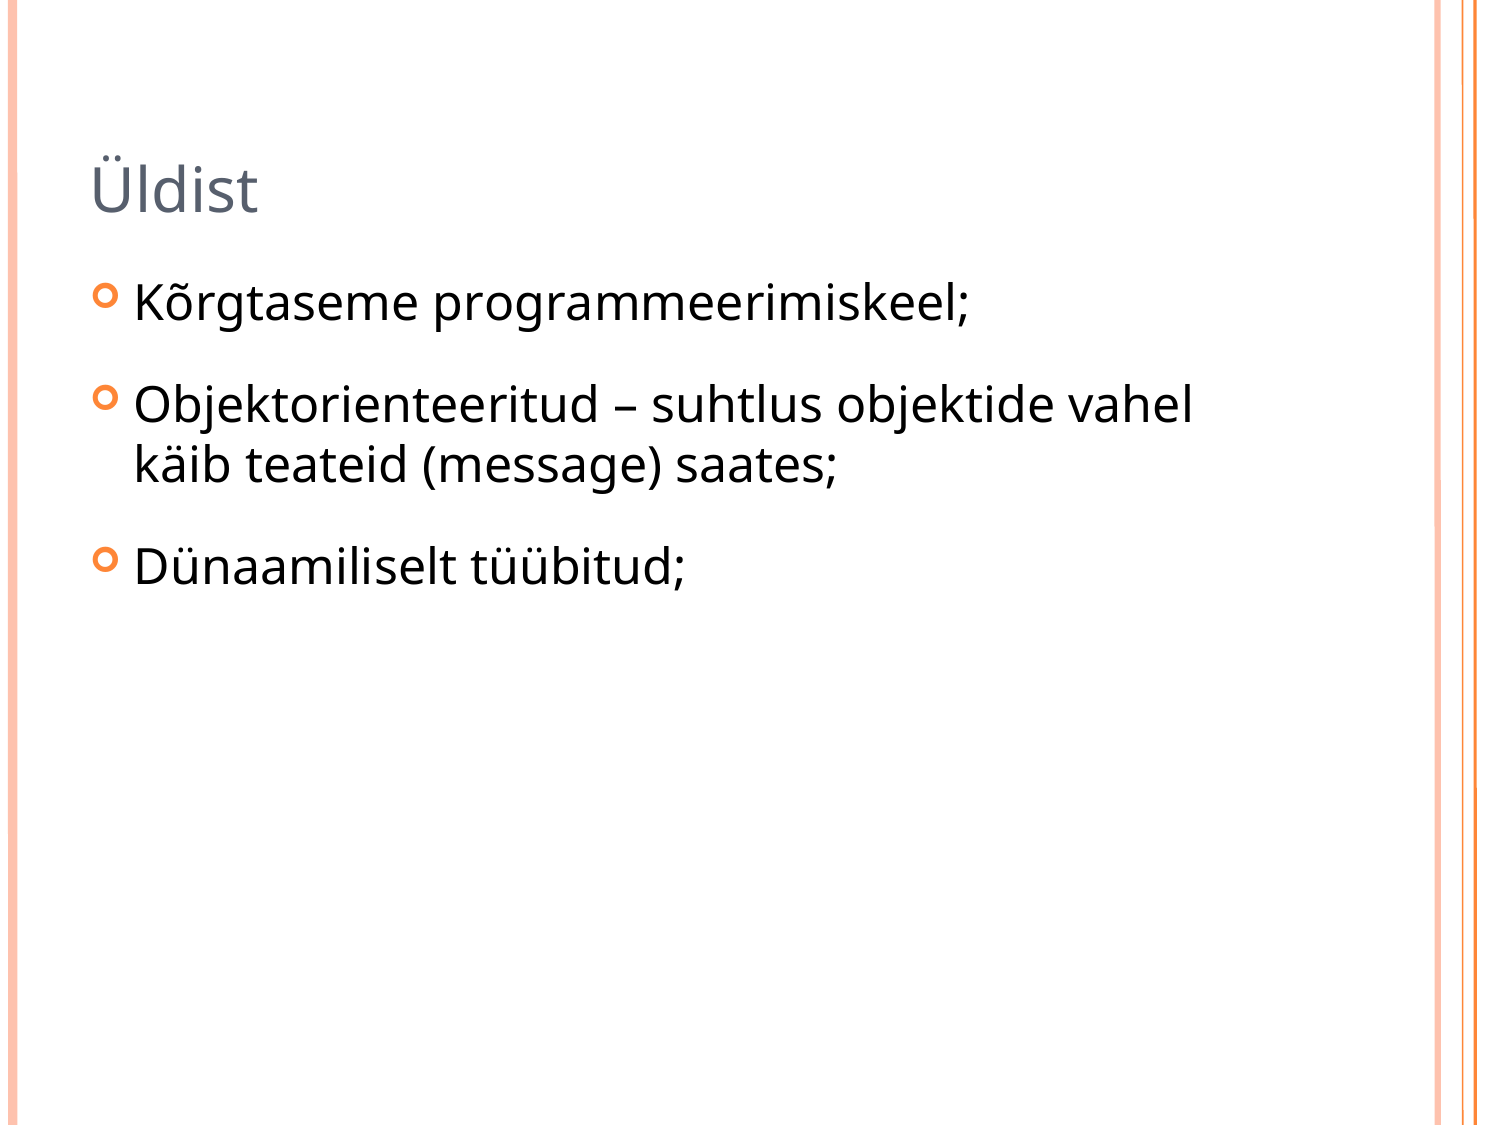

# Üldist
Kõrgtaseme programmeerimiskeel;
Objektorienteeritud – suhtlus objektide vahel käib teateid (message) saates;
Dünaamiliselt tüübitud;